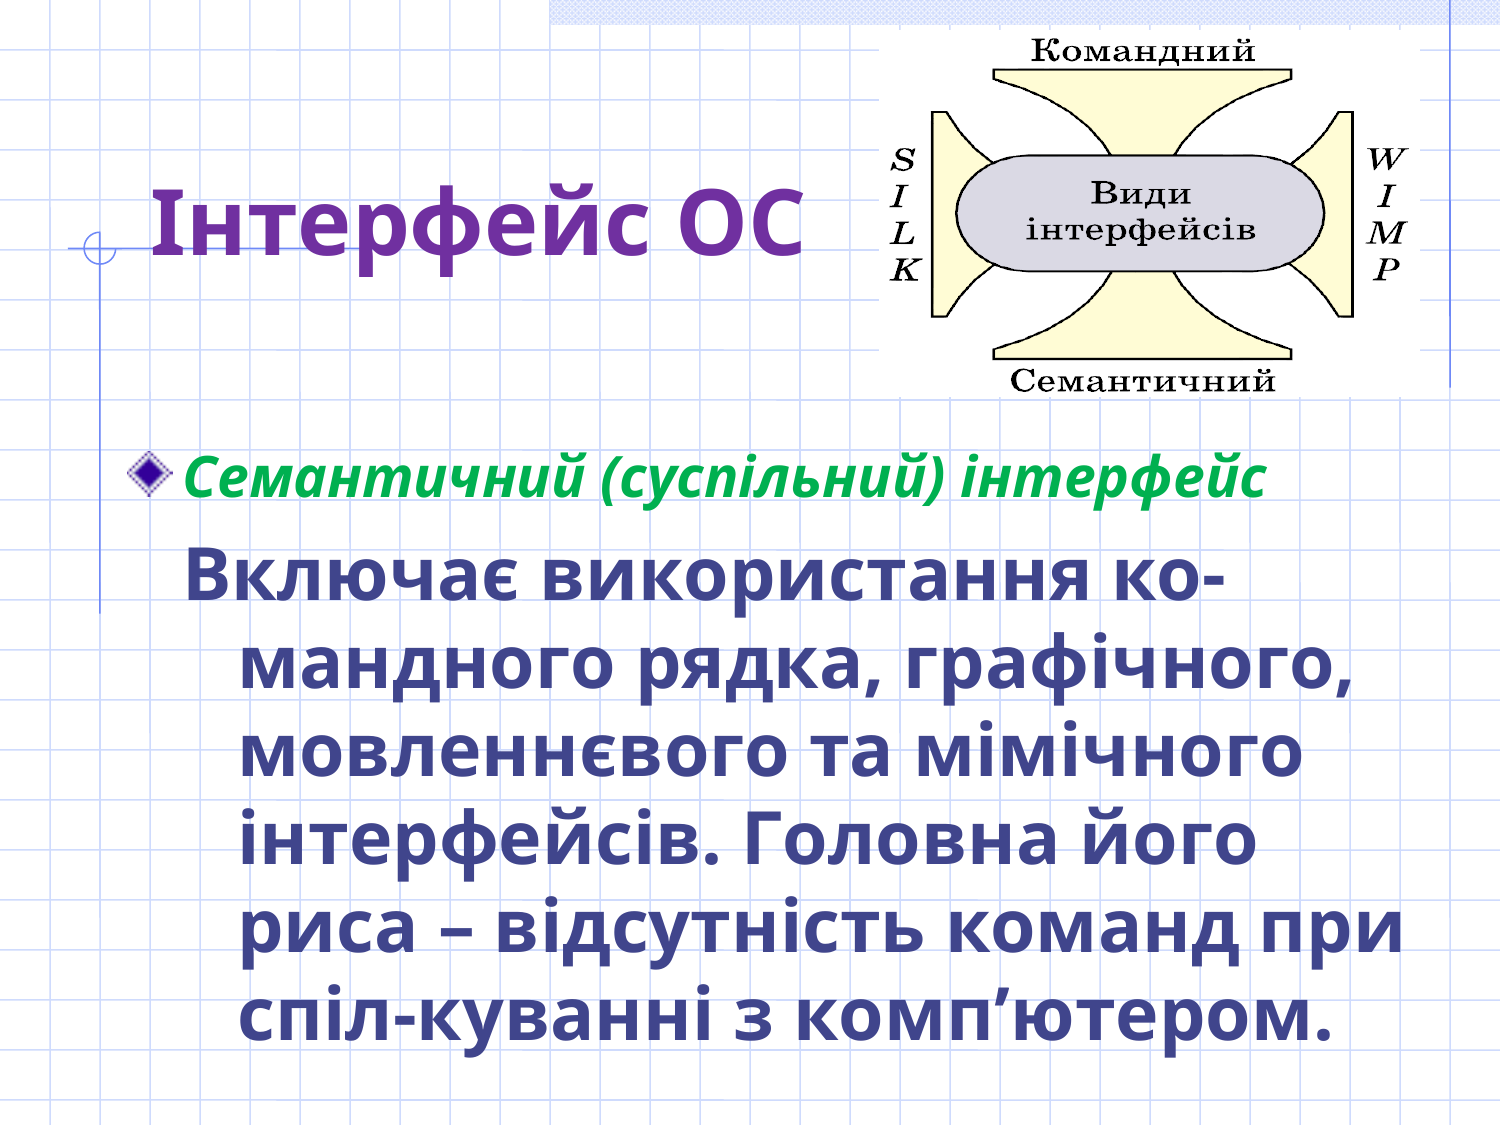

# Інтерфейс ОС
Семантичний (суспільний) інтерфейс
Включає використання ко-мандного рядка, графічного, мовленнєвого та мімічного інтерфейсів. Головна його риса – відсутність команд при спіл-куванні з комп’ютером.